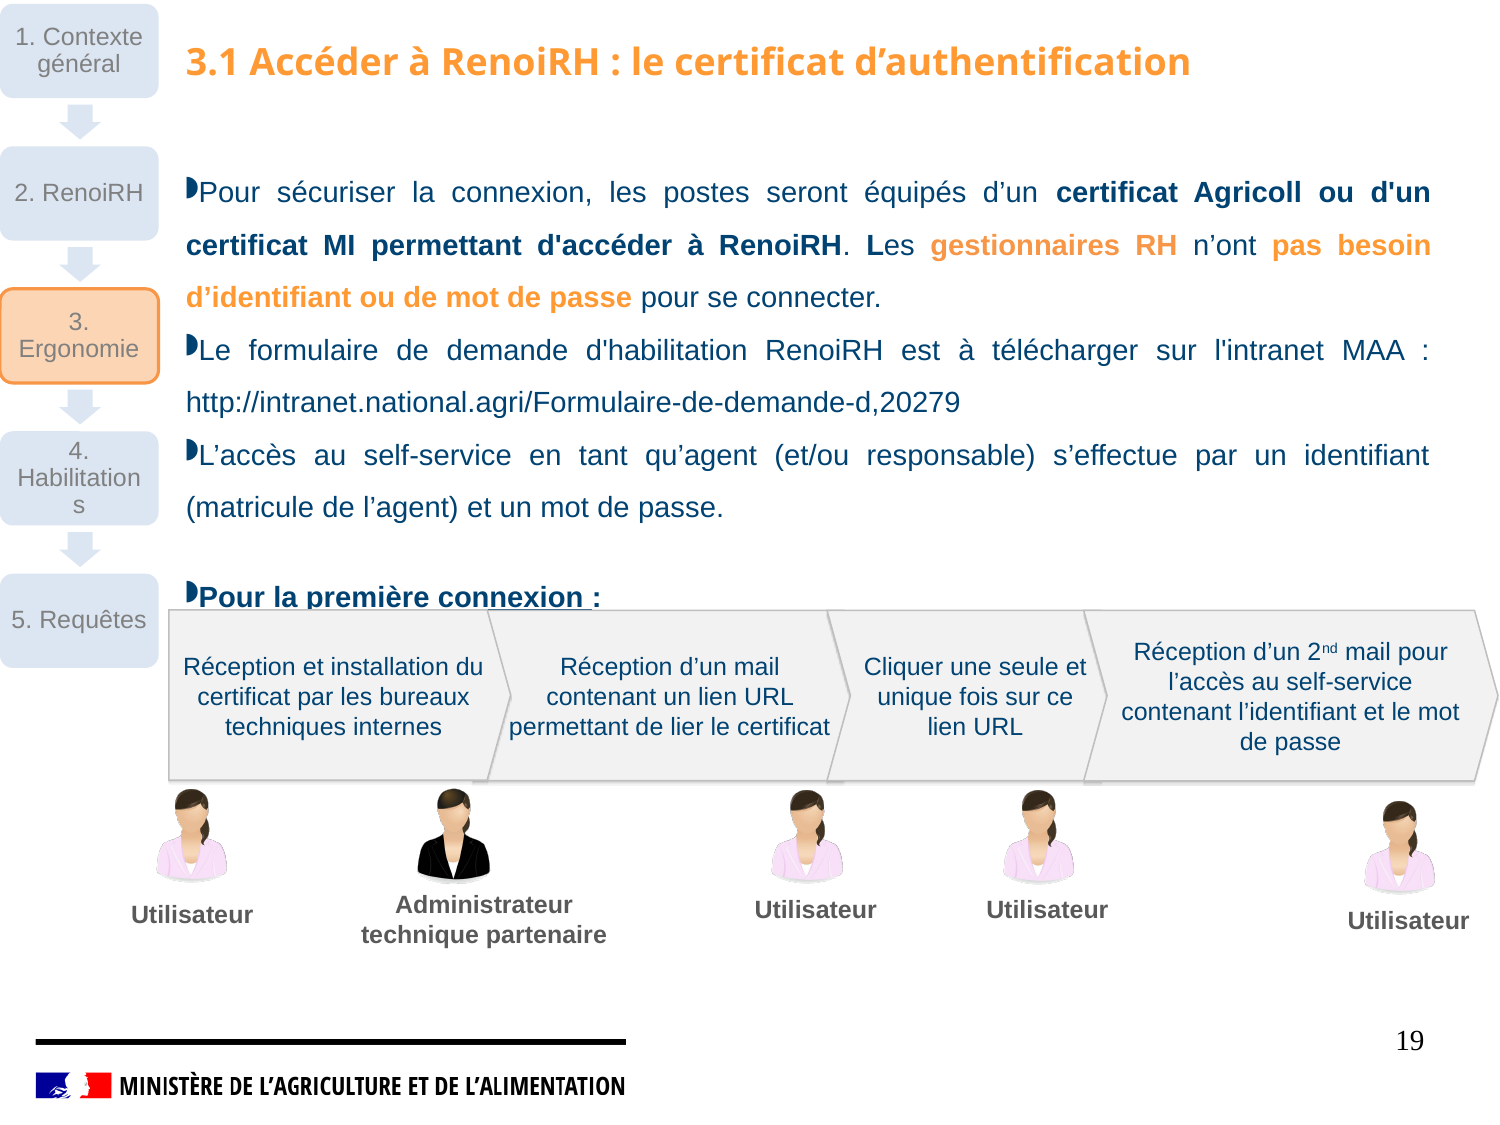

1. Contexte général
3.1 Accéder à RenoiRH : le certificat d’authentification
2. RenoiRH
Pour sécuriser la connexion, les postes seront équipés d’un certificat Agricoll ou d'un certificat MI permettant d'accéder à RenoiRH. Les gestionnaires RH n’ont pas besoin d’identifiant ou de mot de passe pour se connecter.
Le formulaire de demande d'habilitation RenoiRH est à télécharger sur l'intranet MAA : http://intranet.national.agri/Formulaire-de-demande-d,20279
L’accès au self-service en tant qu’agent (et/ou responsable) s’effectue par un identifiant (matricule de l’agent) et un mot de passe.
Pour la première connexion :
3. Ergonomie
4. Habilitations
5. Requêtes
Réception et installation du certificat par les bureaux techniques internes
Réception d’un mail contenant un lien URL permettant de lier le certificat
Cliquer une seule et unique fois sur ce lien URL
Réception d’un 2nd mail pour l’accès au self-service contenant l’identifiant et le mot de passe
Administrateur technique partenaire
Utilisateur
Utilisateur
Utilisateur
Utilisateur